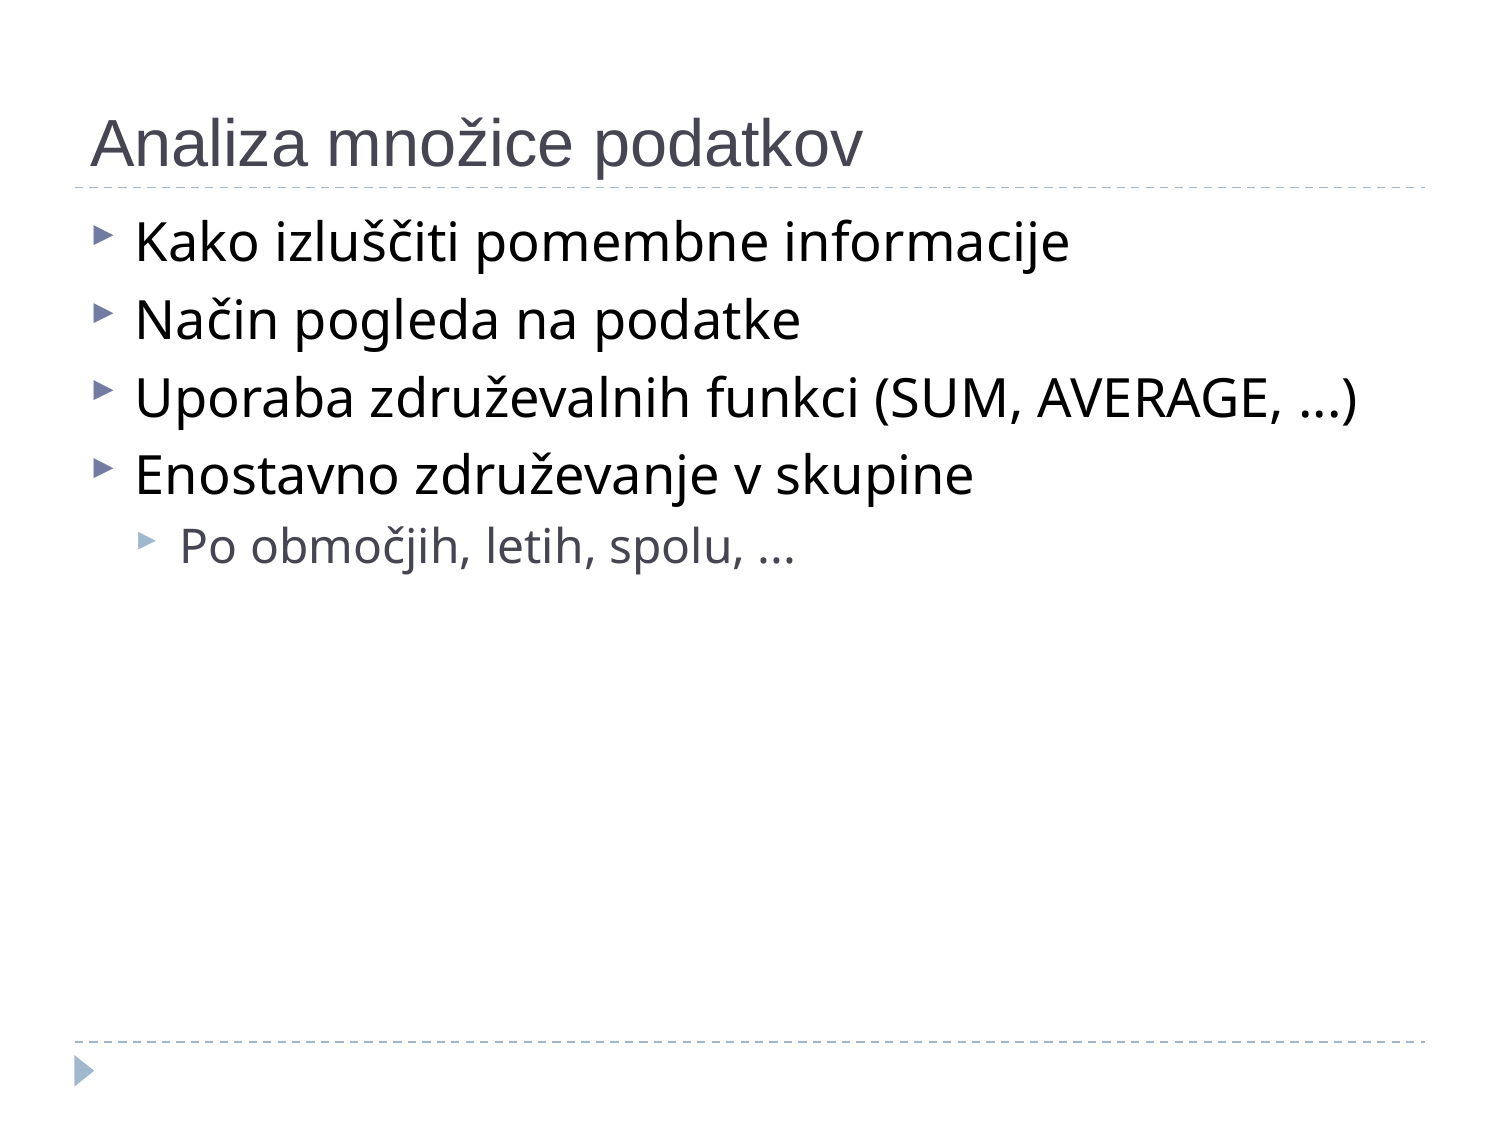

# Analiza množice podatkov
Kako izluščiti pomembne informacije
Način pogleda na podatke
Uporaba združevalnih funkci (SUM, AVERAGE, ...)
Enostavno združevanje v skupine
Po območjih, letih, spolu, ...